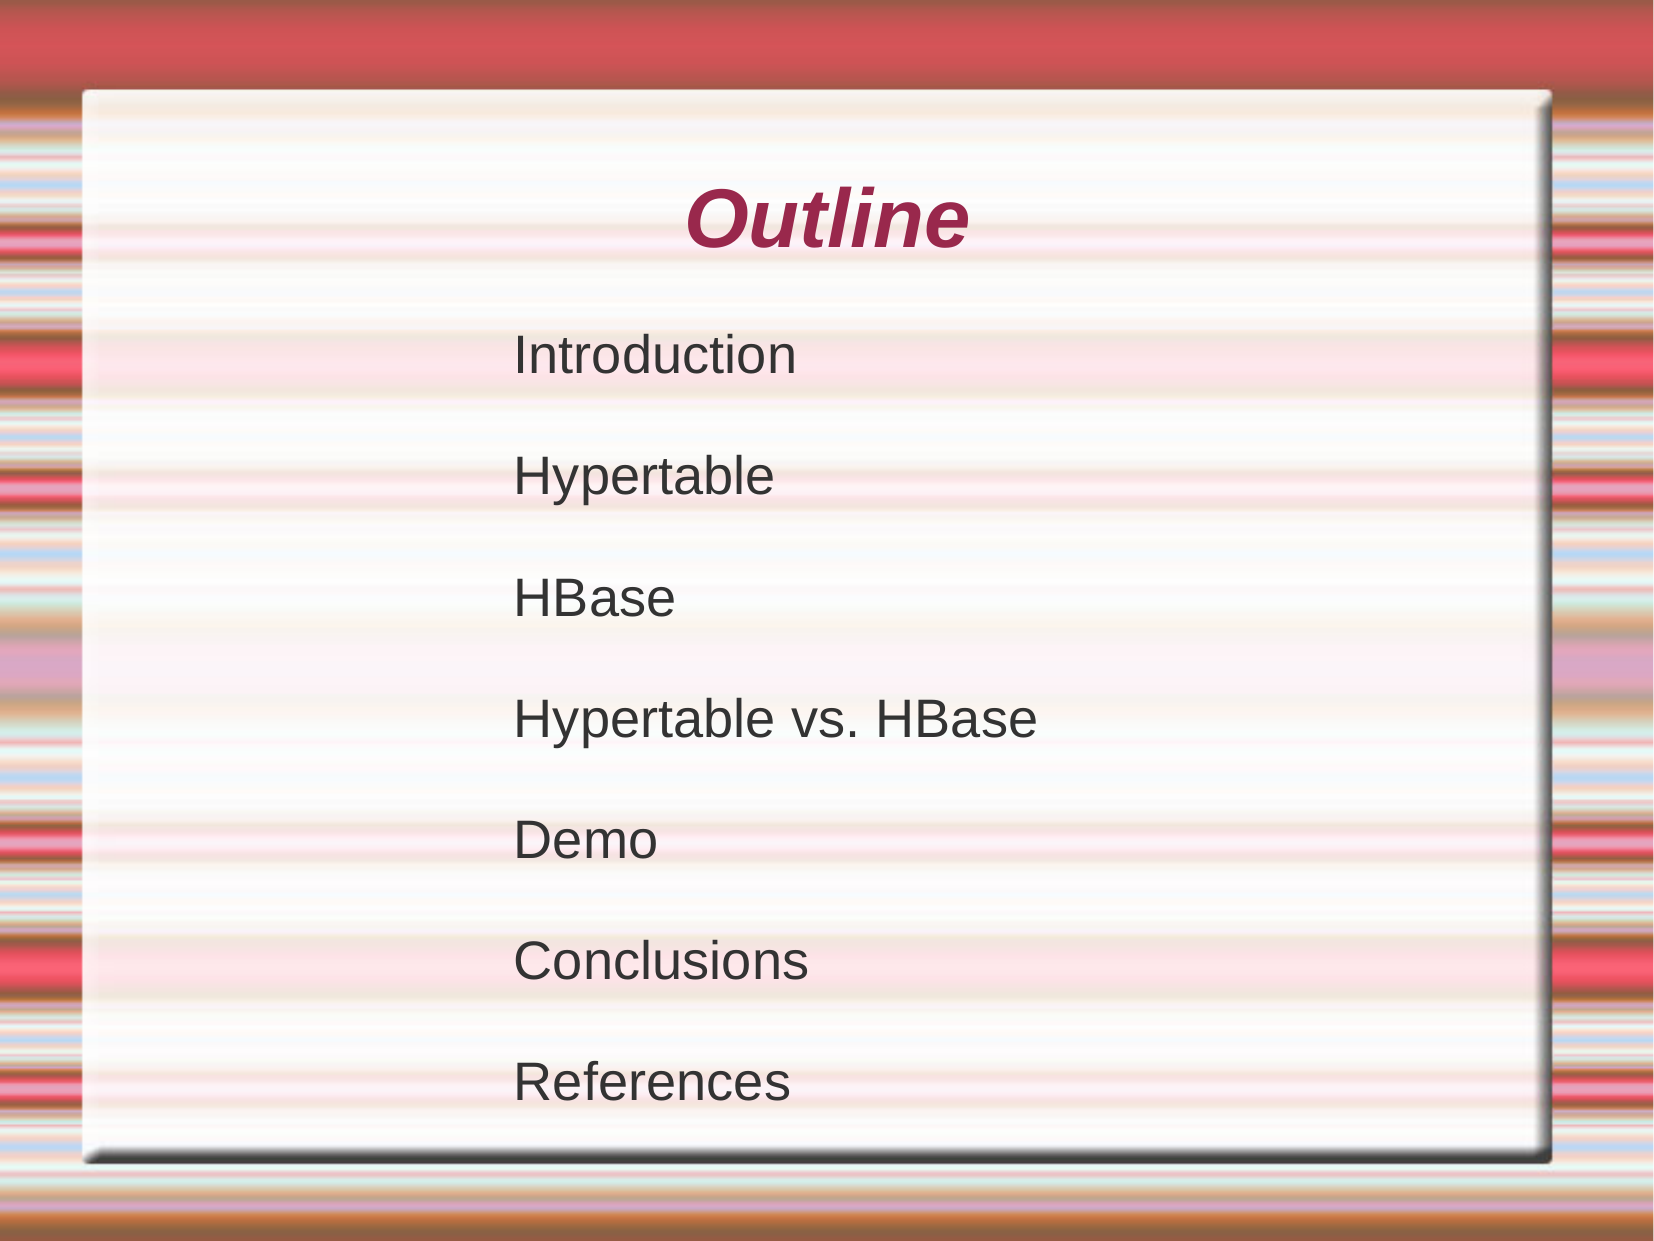

# Outline
Introduction
Hypertable
HBase
Hypertable vs. HBase
Demo
Conclusions
References